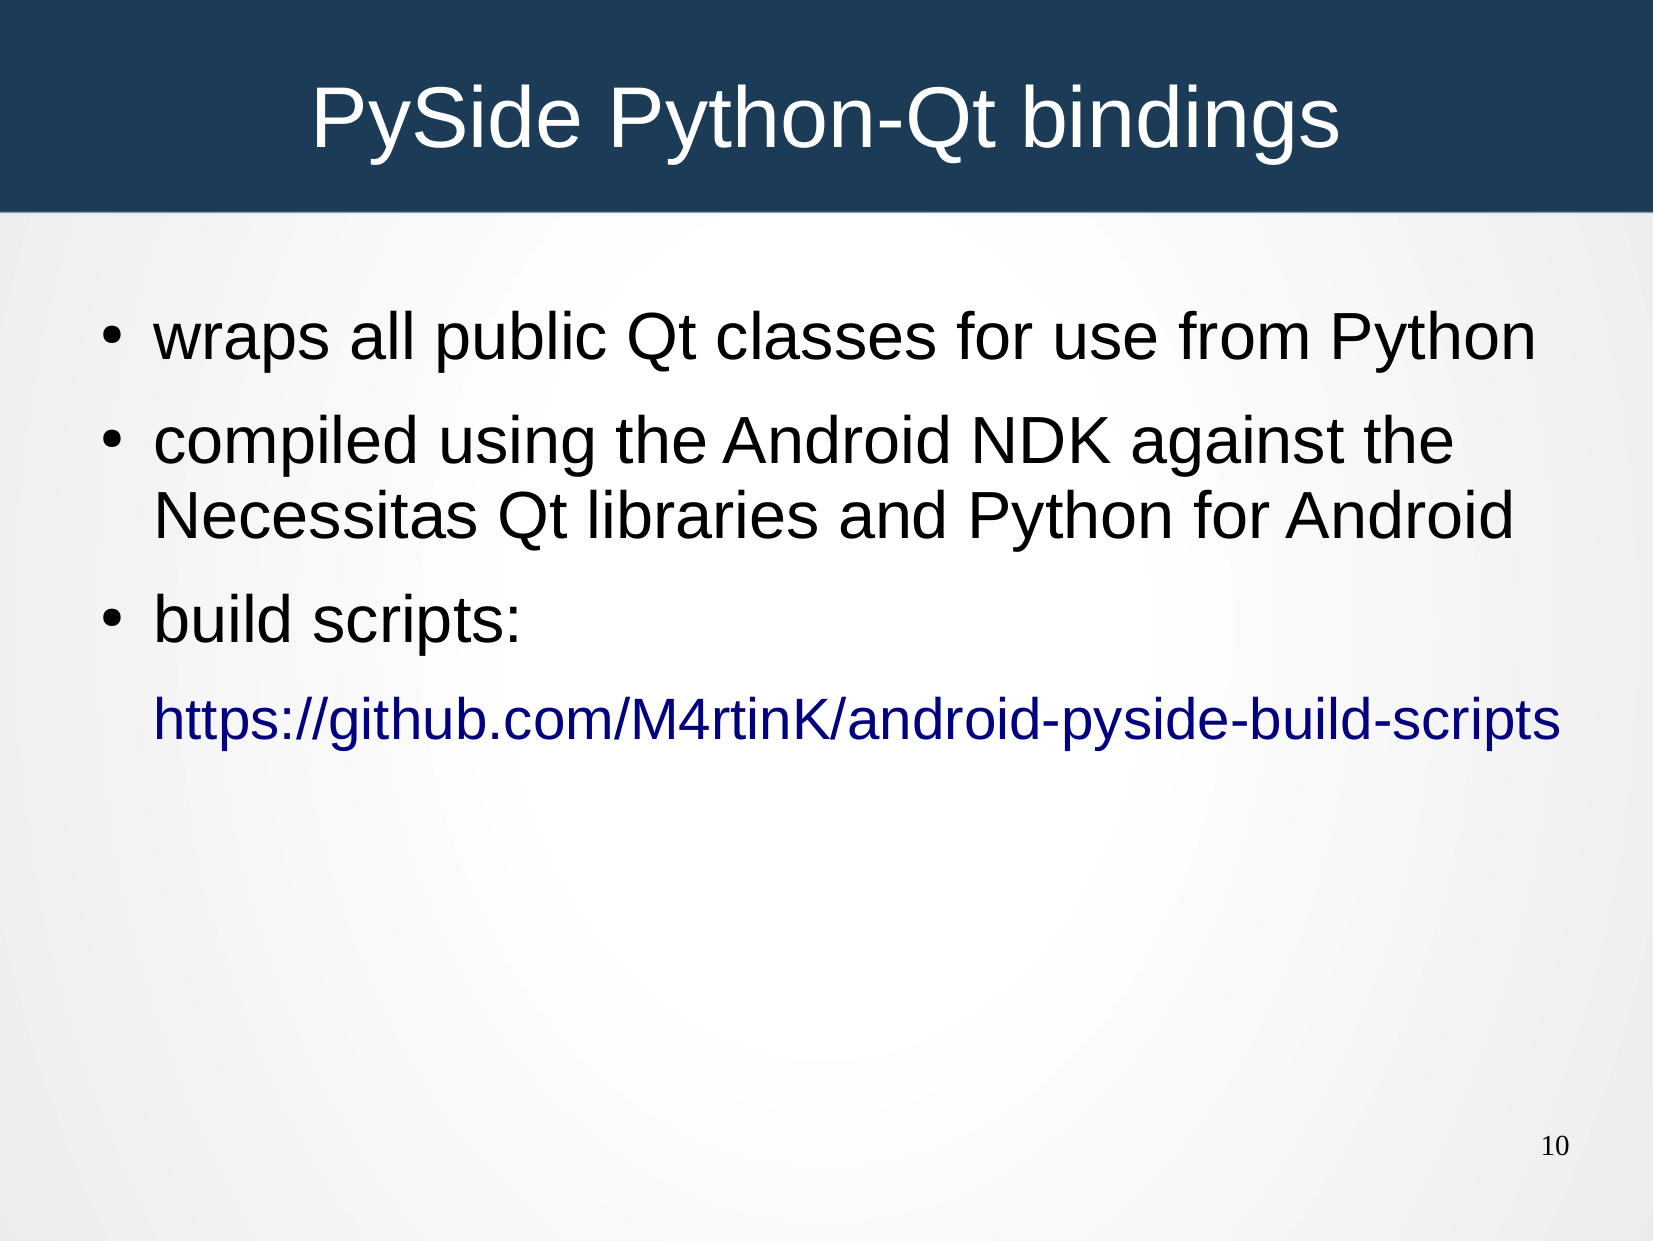

# PySide Python‑Qt bindings
wraps all public Qt classes for use from Python
compiled using the Android NDK against the Necessitas Qt libraries and Python for Android
build scripts:
https://github.com/M4rtinK/android-pyside-build-scripts
10